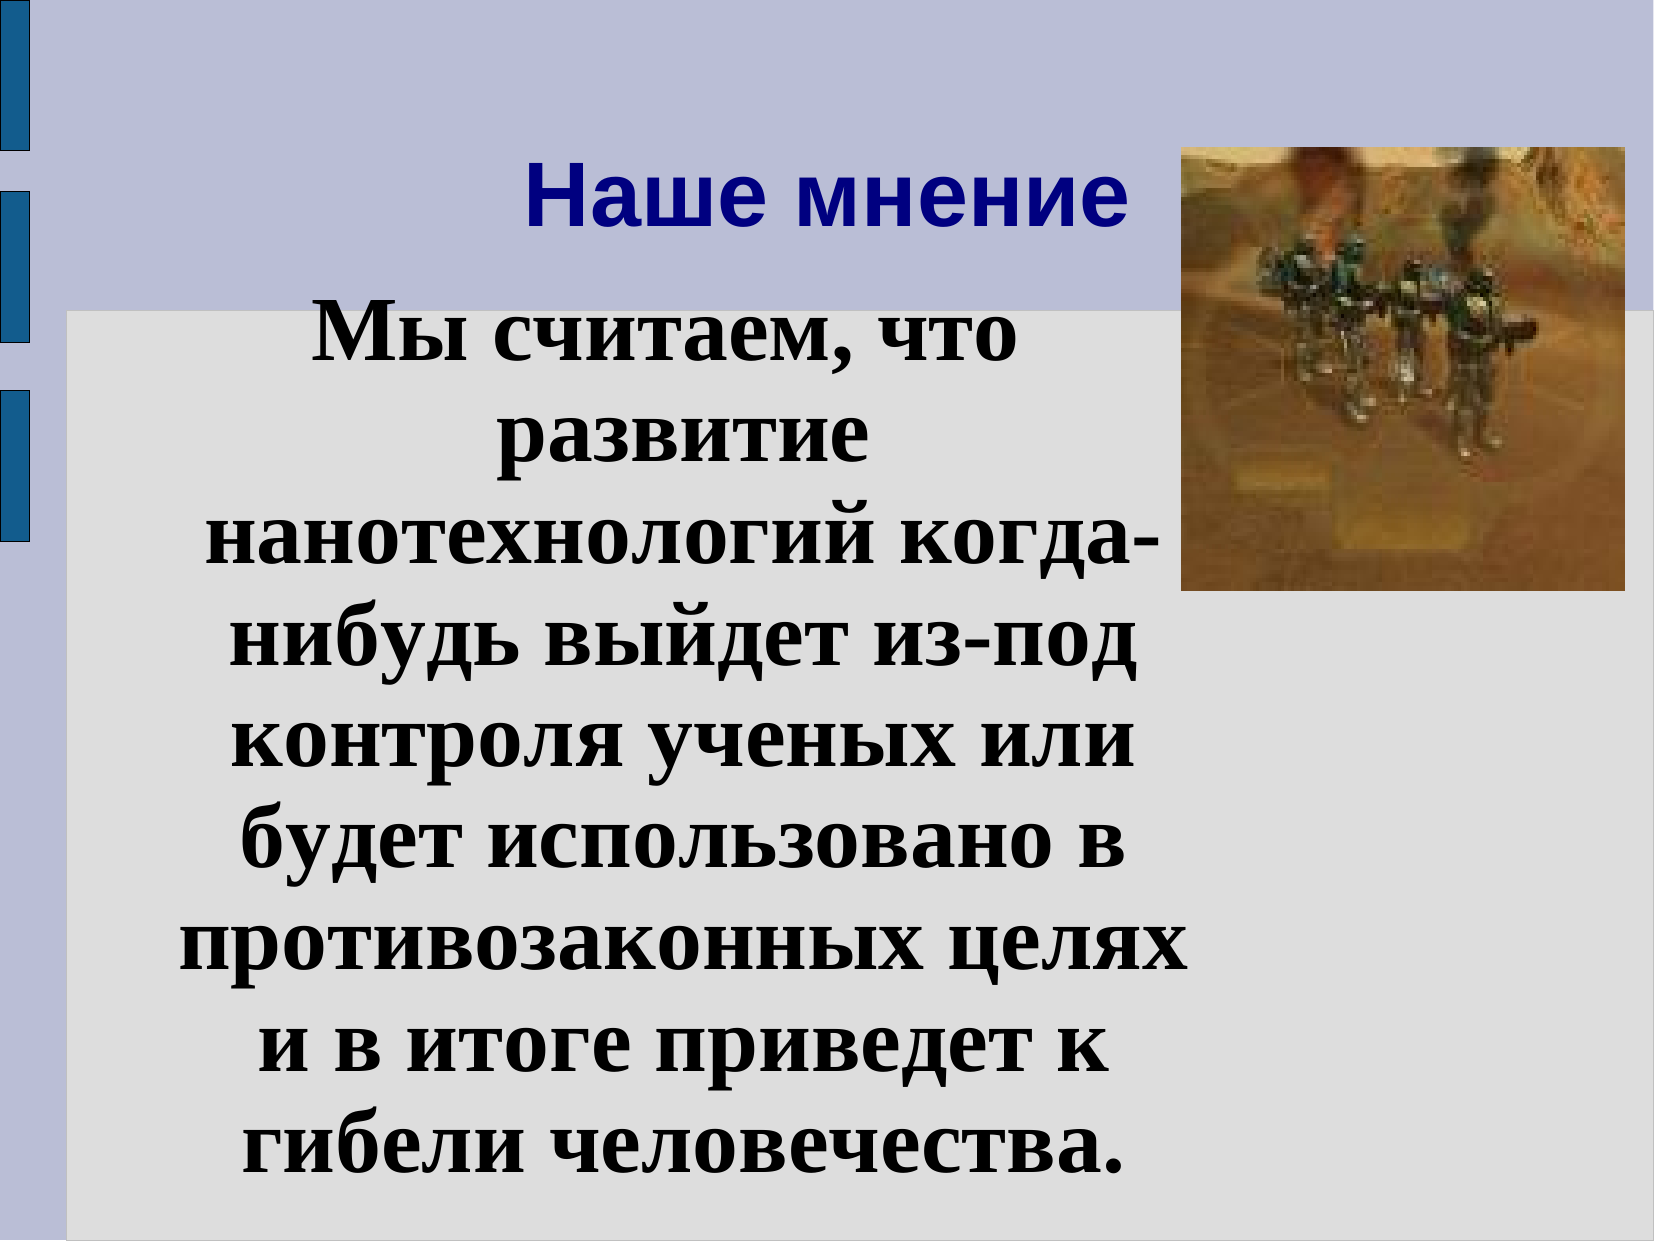

# Наше мнение
Мы считаем, что развитие нанотехнологий когда-нибудь выйдет из-под контроля ученых или будет использовано в противозаконных целях и в итоге приведет к гибели человечества.